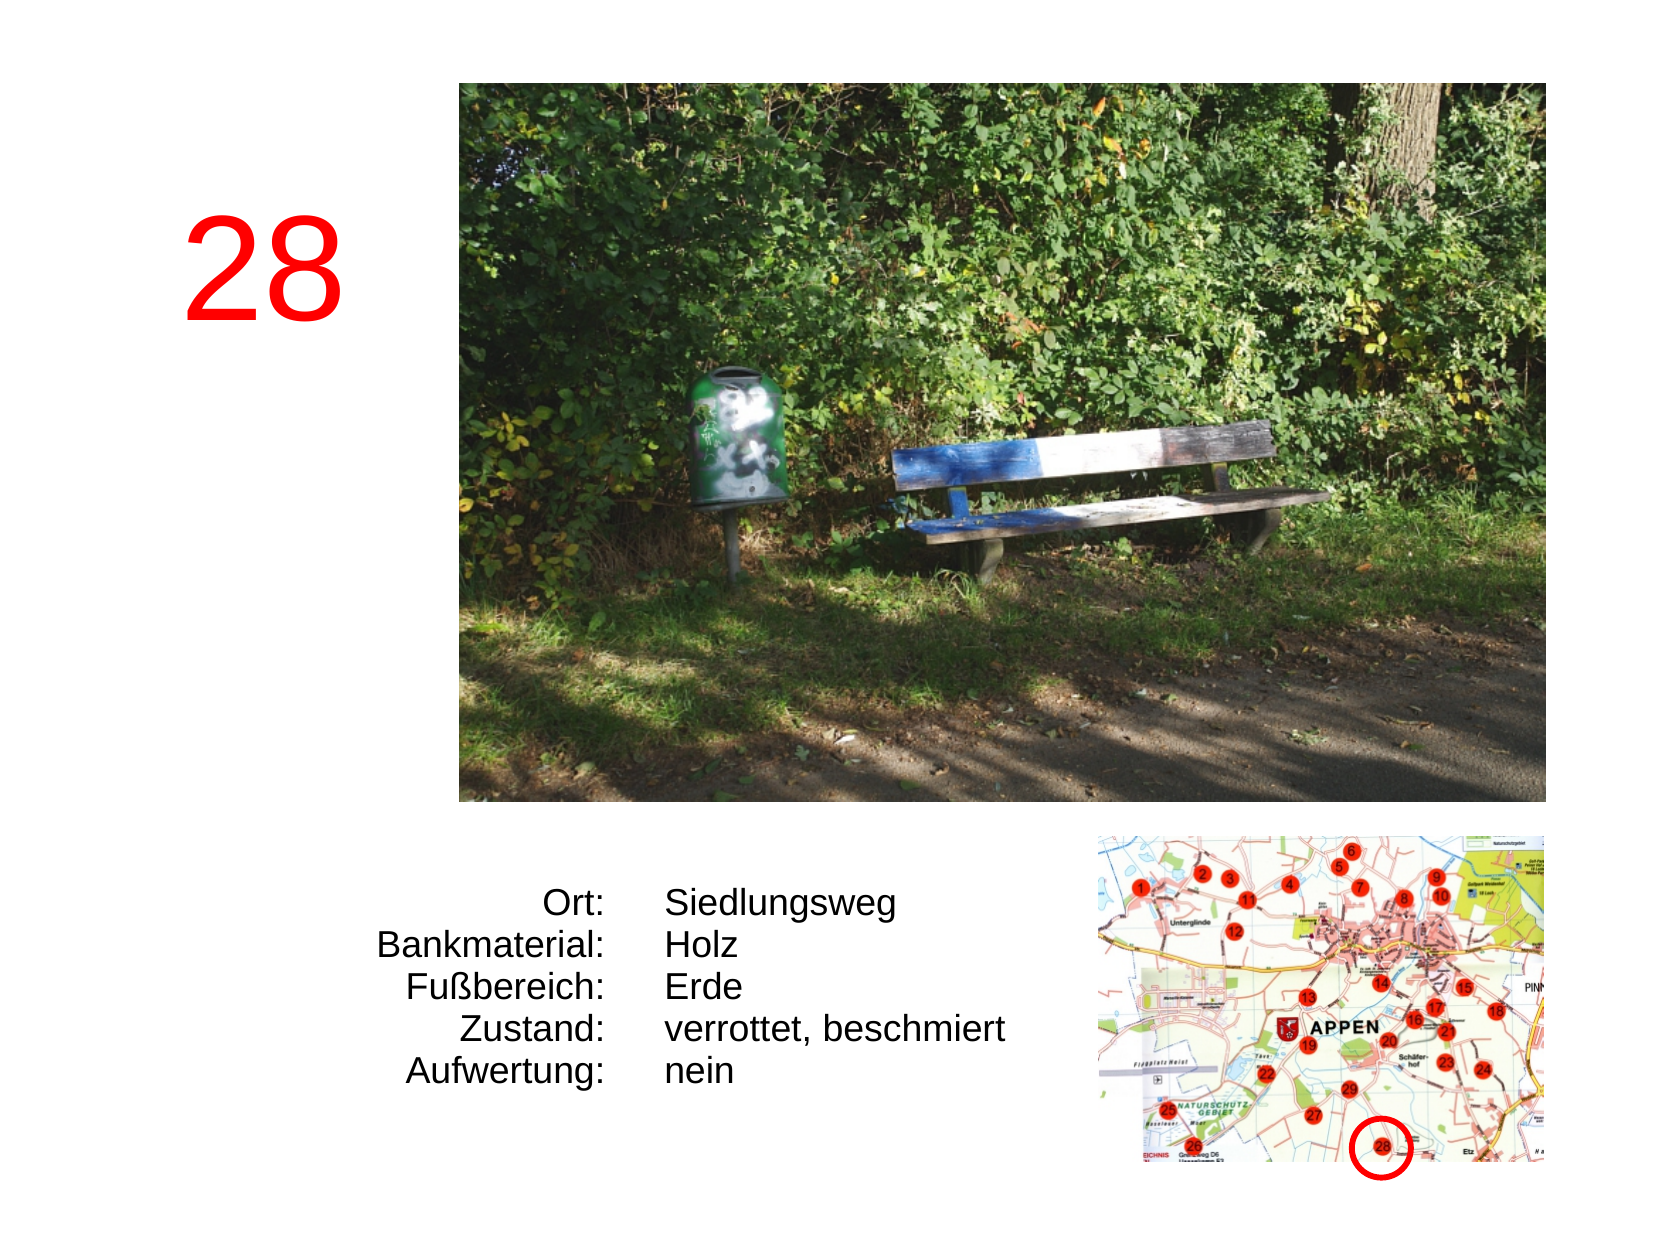

28
IMGP7878rNr28.jpg
	Ort:		Siedlungsweg
	Bankmaterial:		Holz
	Fußbereich:		Erde
	Zustand:		verrottet, beschmiert
	Aufwertung:		nein